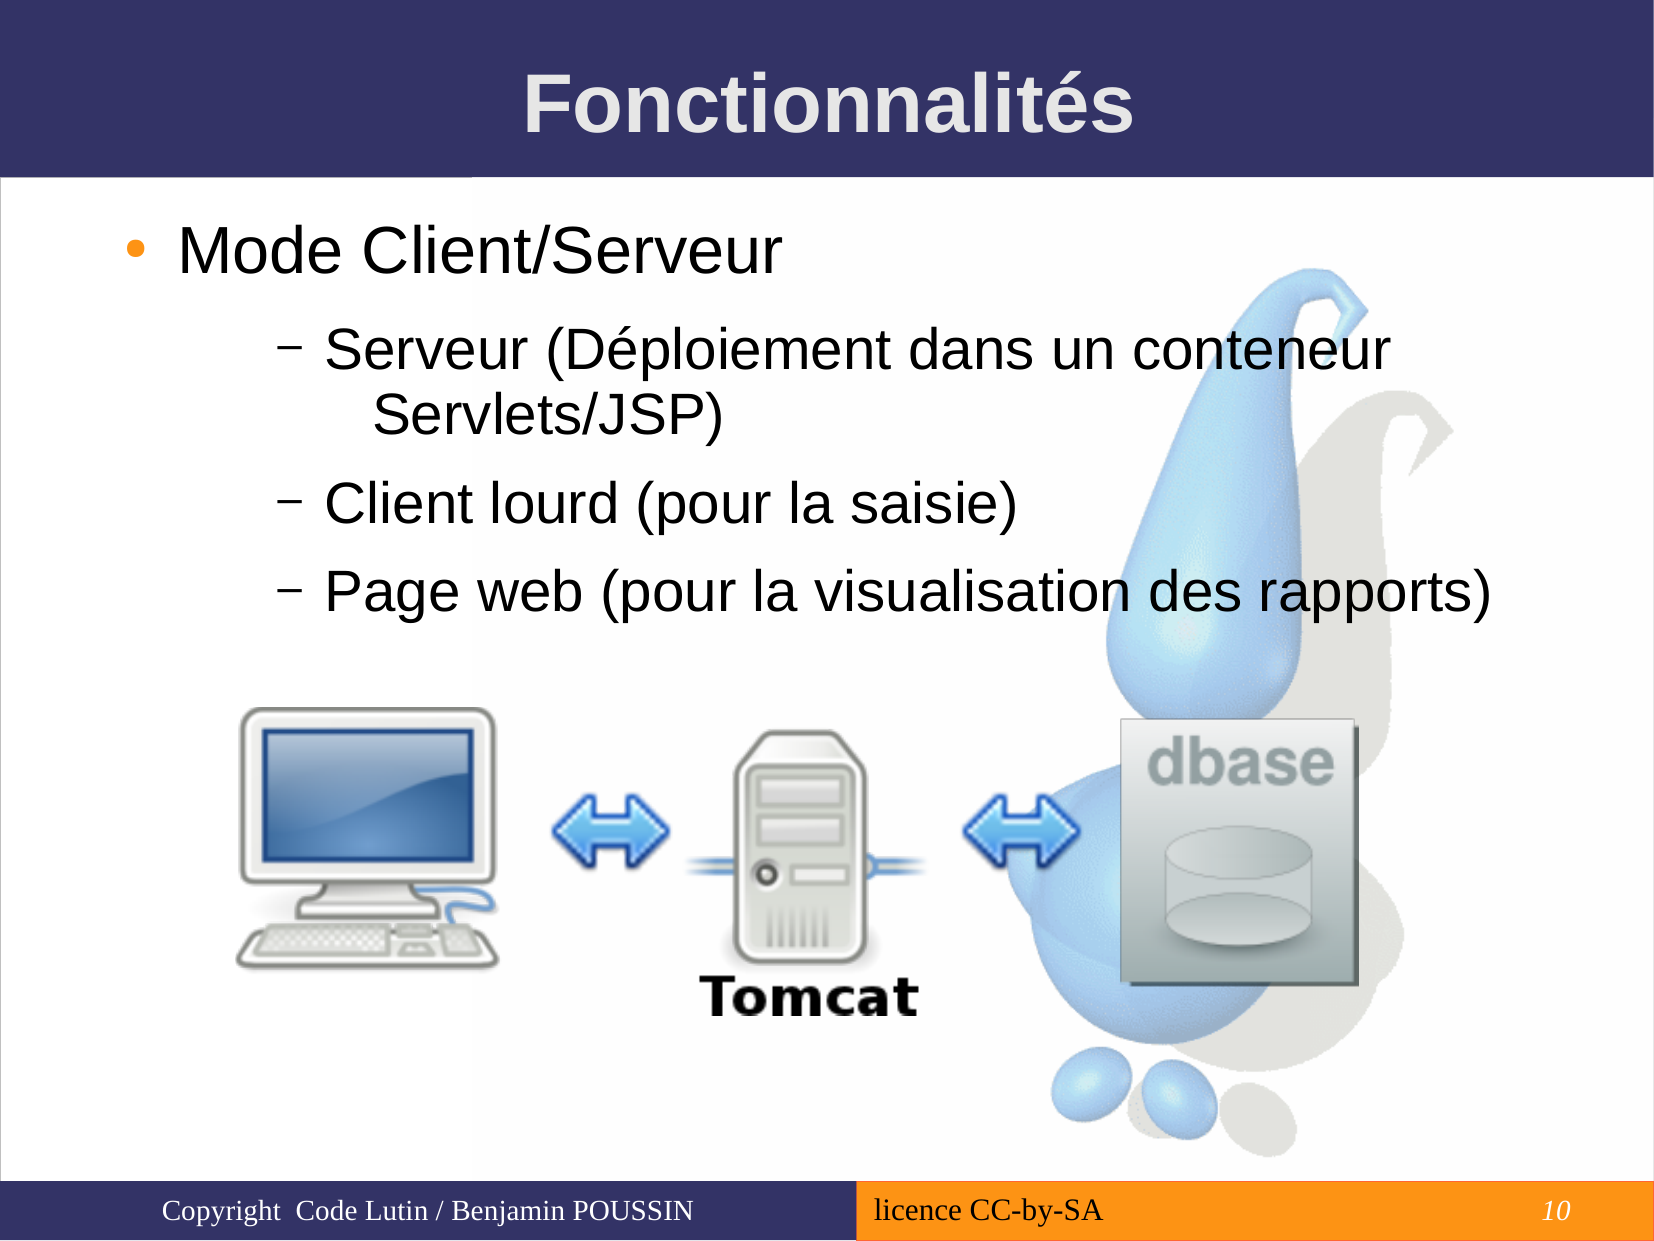

# Fonctionnalités
Mode Client/Serveur
Serveur (Déploiement dans un conteneur Servlets/JSP)
Client lourd (pour la saisie)
Page web (pour la visualisation des rapports)
10